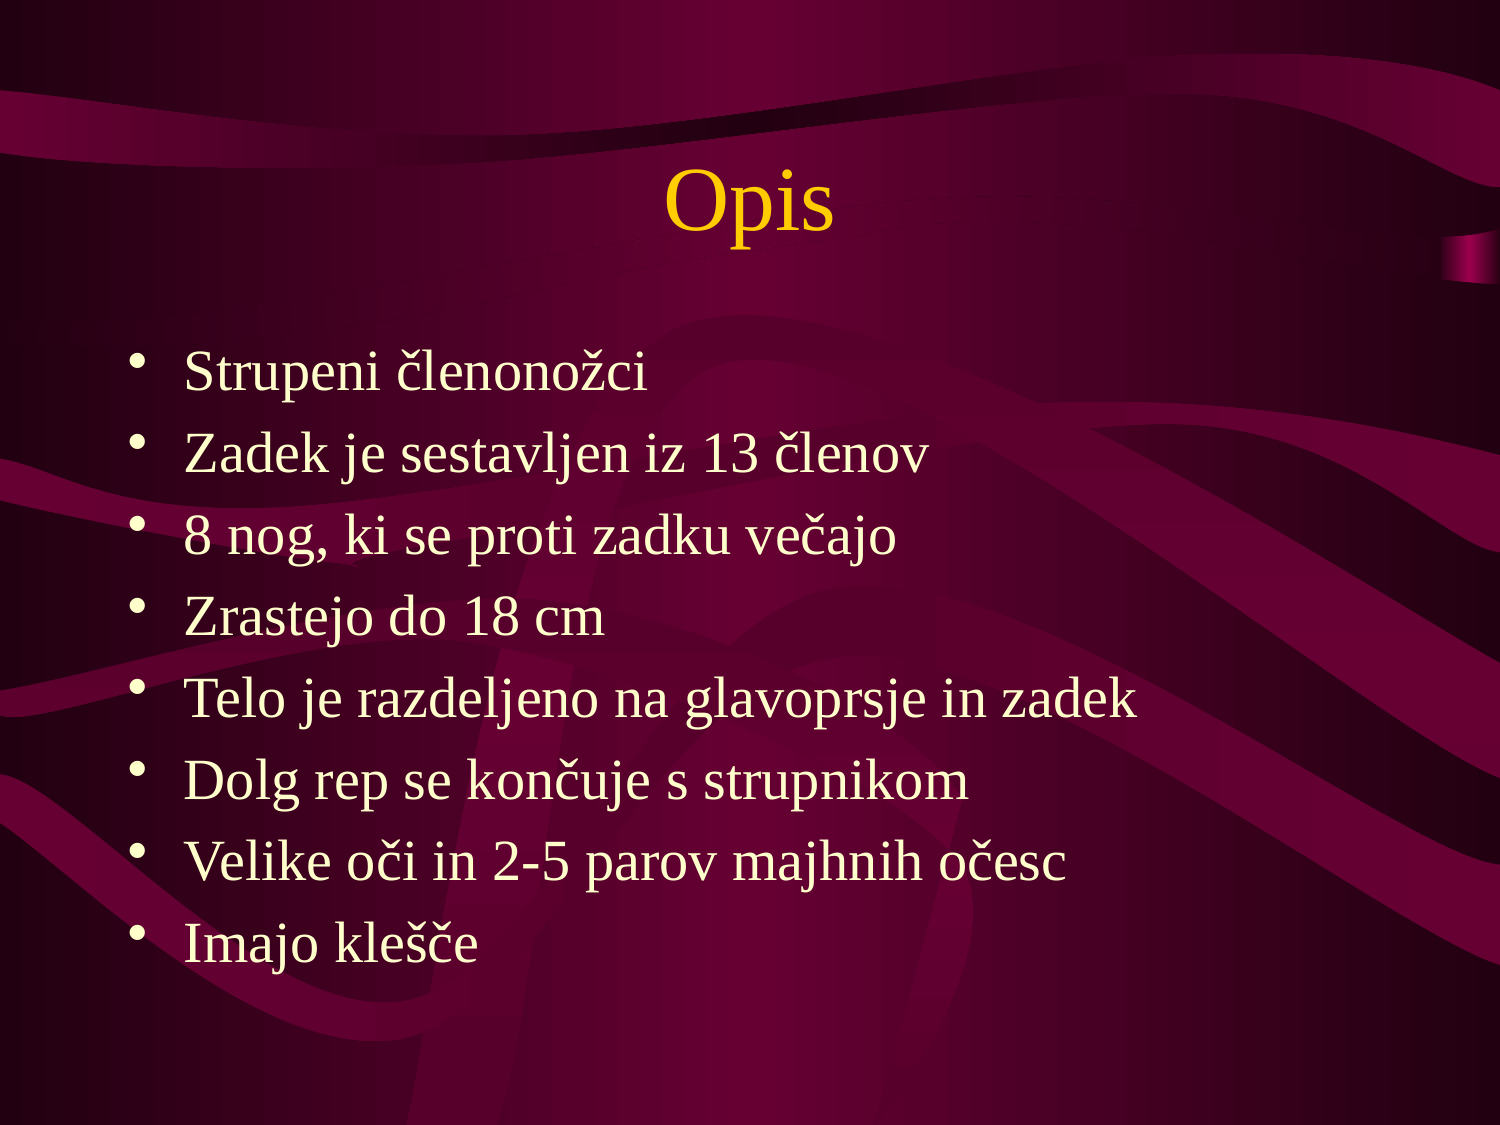

# Opis
Strupeni členonožci
Zadek je sestavljen iz 13 členov
8 nog, ki se proti zadku večajo
Zrastejo do 18 cm
Telo je razdeljeno na glavoprsje in zadek
Dolg rep se končuje s strupnikom
Velike oči in 2-5 parov majhnih očesc
Imajo klešče